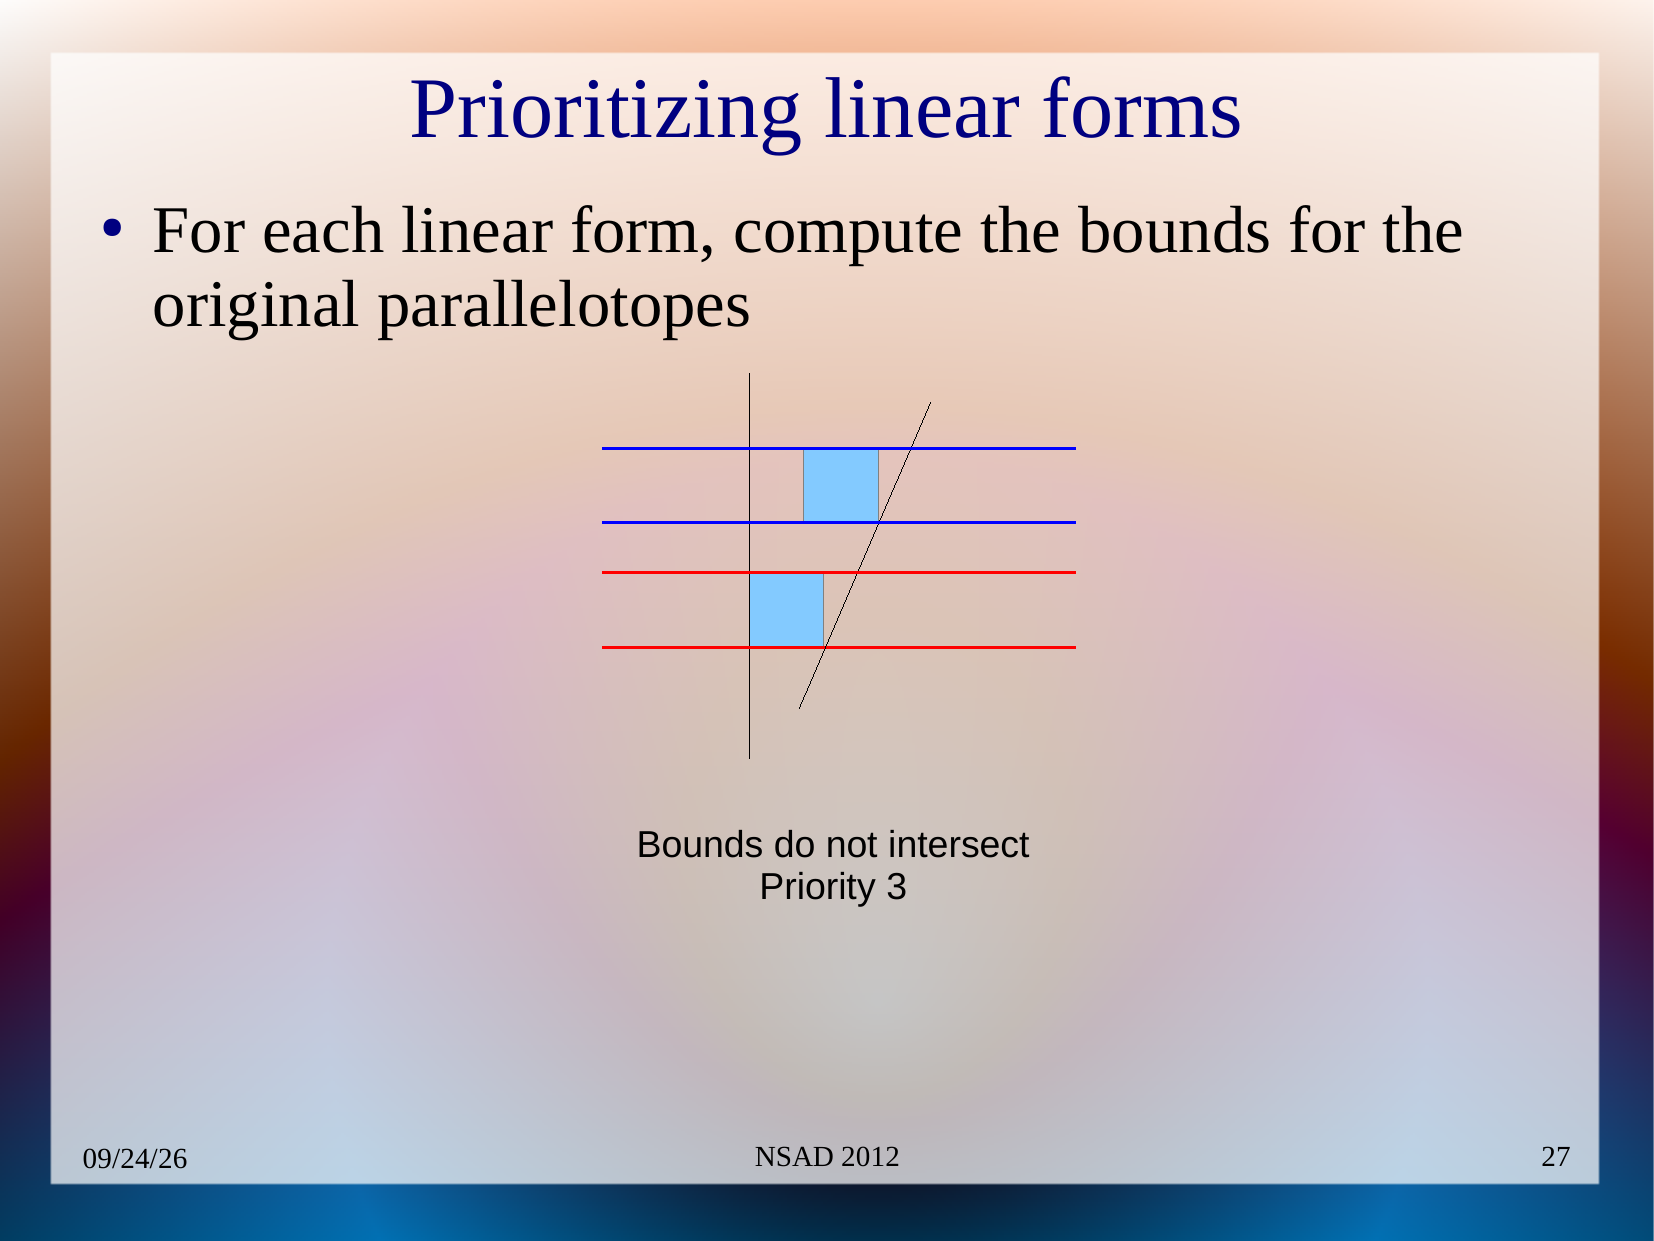

# Prioritizing linear forms
For each linear form, compute the bounds for the original parallelotopes
Bounds do not intersect
Priority 3
NSAD 2012
27